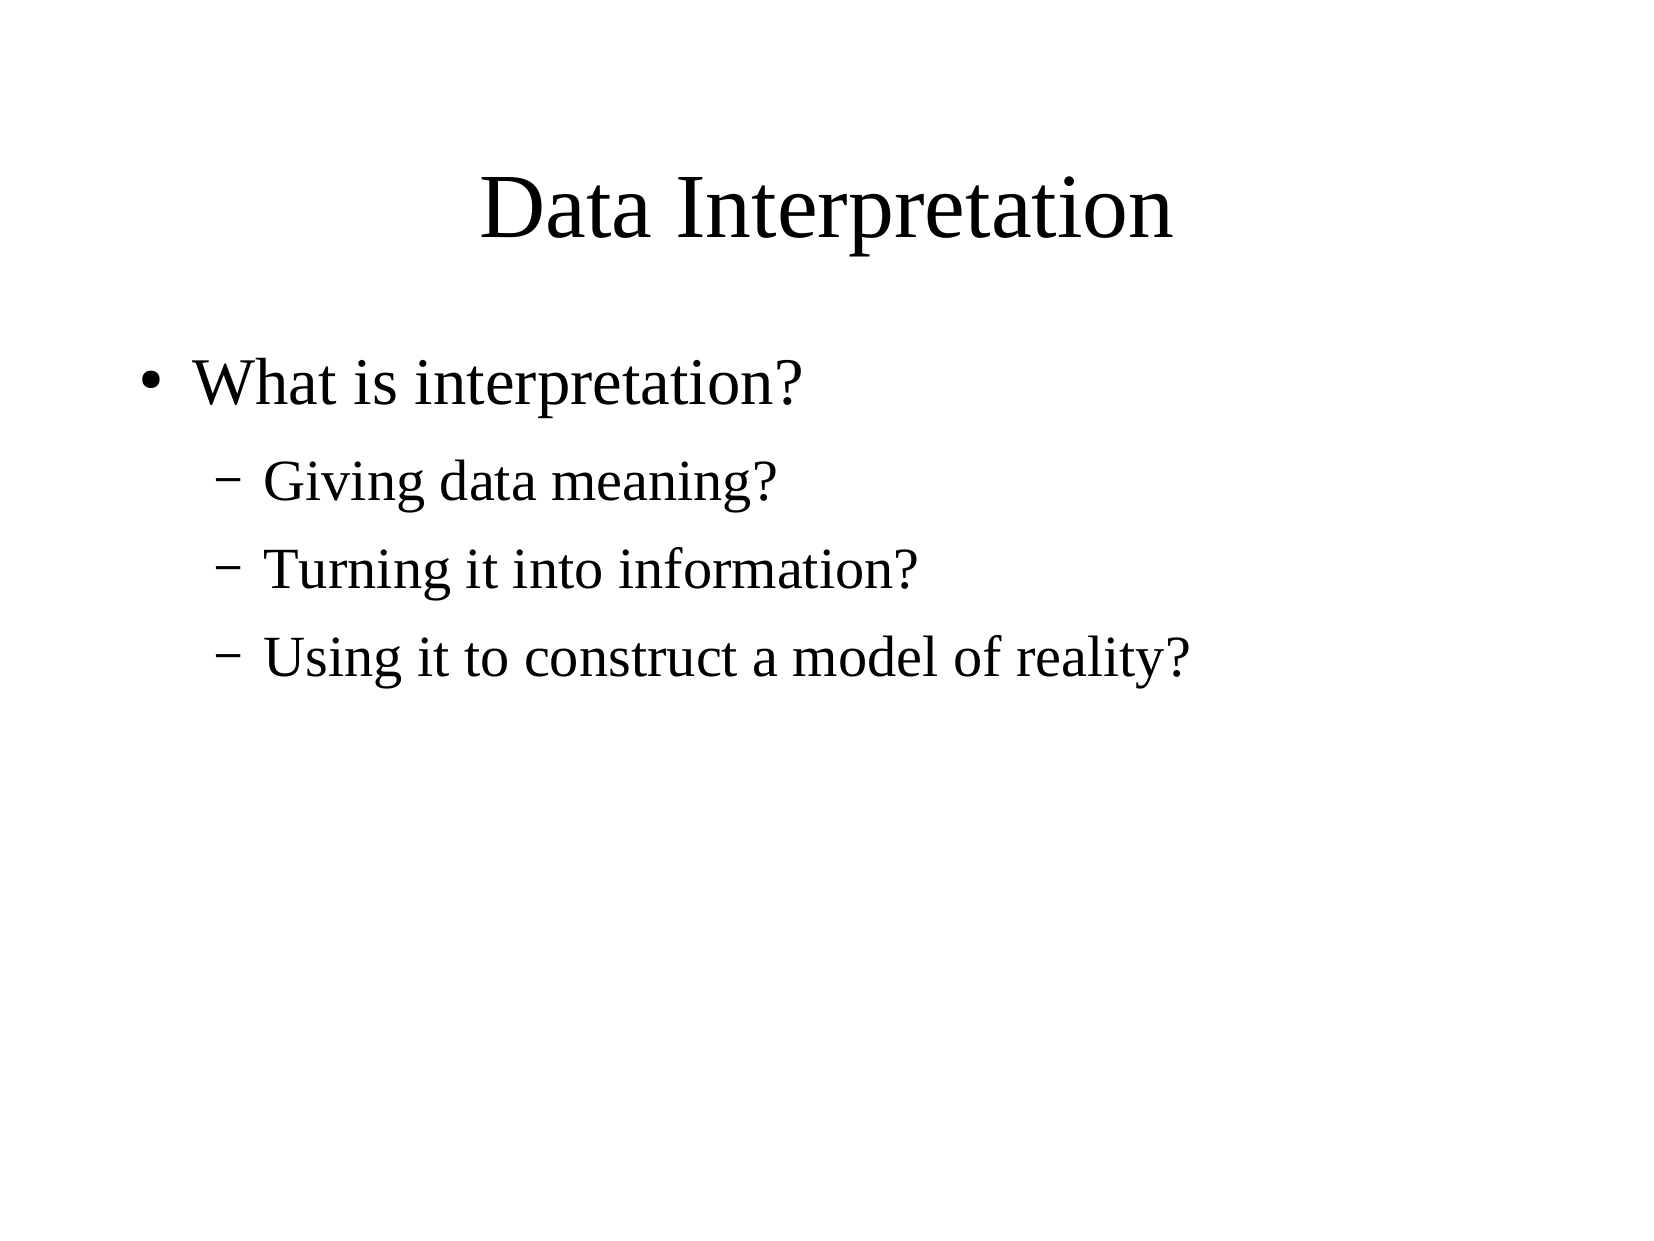

# Data Interpretation
What is interpretation?
Giving data meaning?
Turning it into information?
Using it to construct a model of reality?